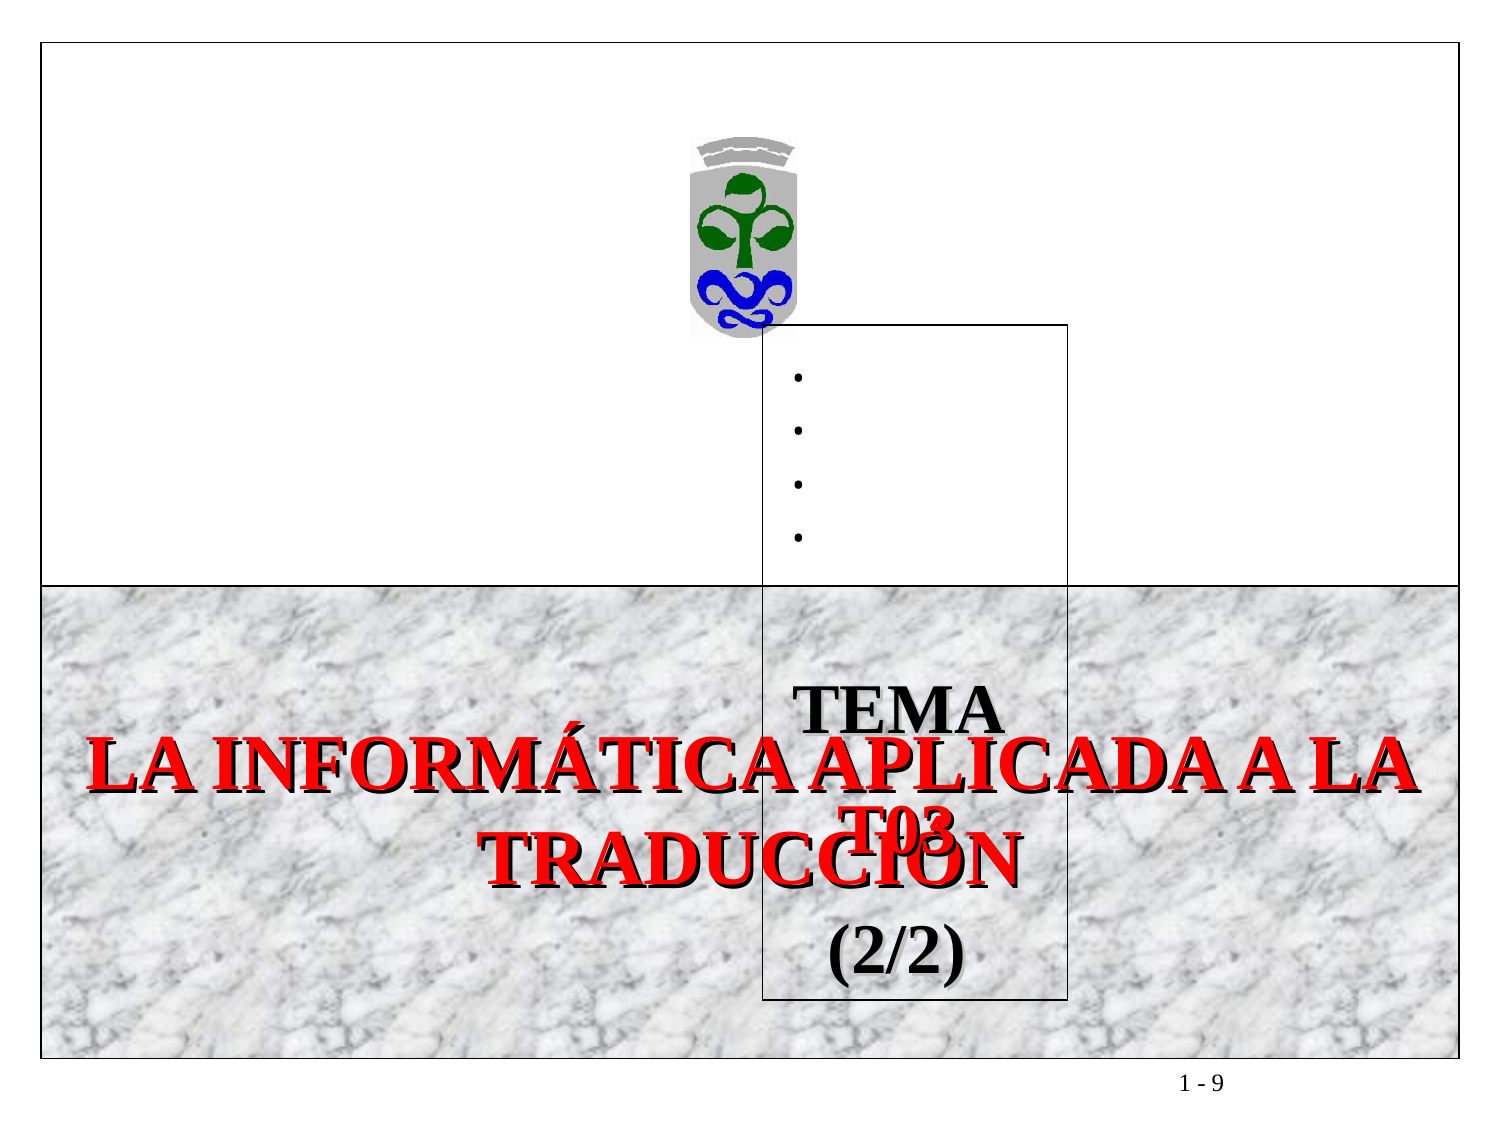

# TEMA T03 (2/2)
LA INFORMÁTICA APLICADA A LA TRADUCCIÓN